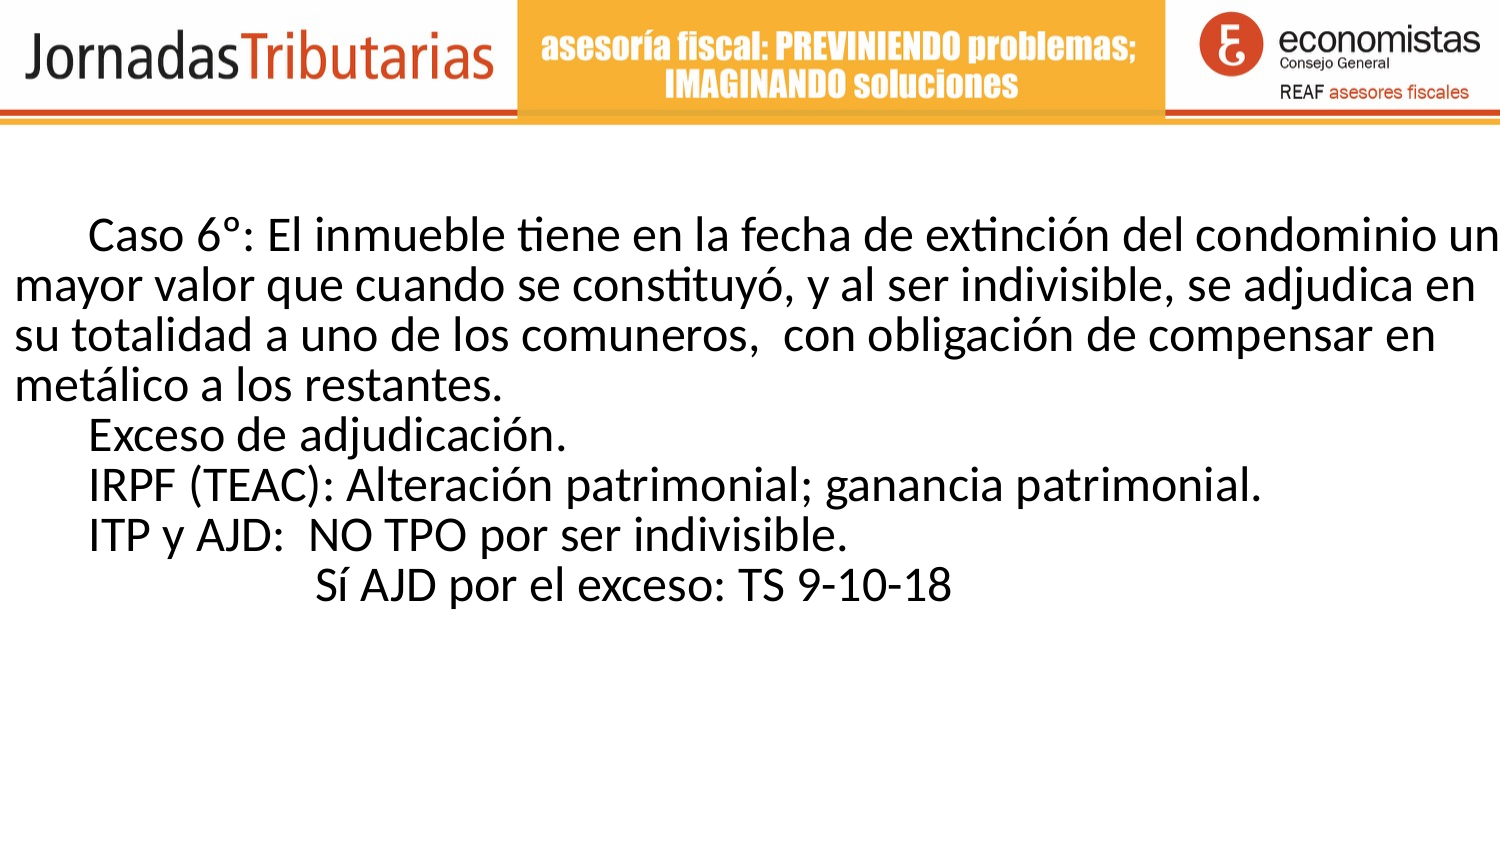

Caso 6º: El inmueble tiene en la fecha de extinción del condominio un mayor valor que cuando se constituyó, y al ser indivisible, se adjudica en su totalidad a uno de los comuneros, con obligación de compensar en metálico a los restantes.
	Exceso de adjudicación.
	IRPF (TEAC): Alteración patrimonial; ganancia patrimonial.
	ITP y AJD: NO TPO por ser indivisible.
			 Sí AJD por el exceso: TS 9-10-18